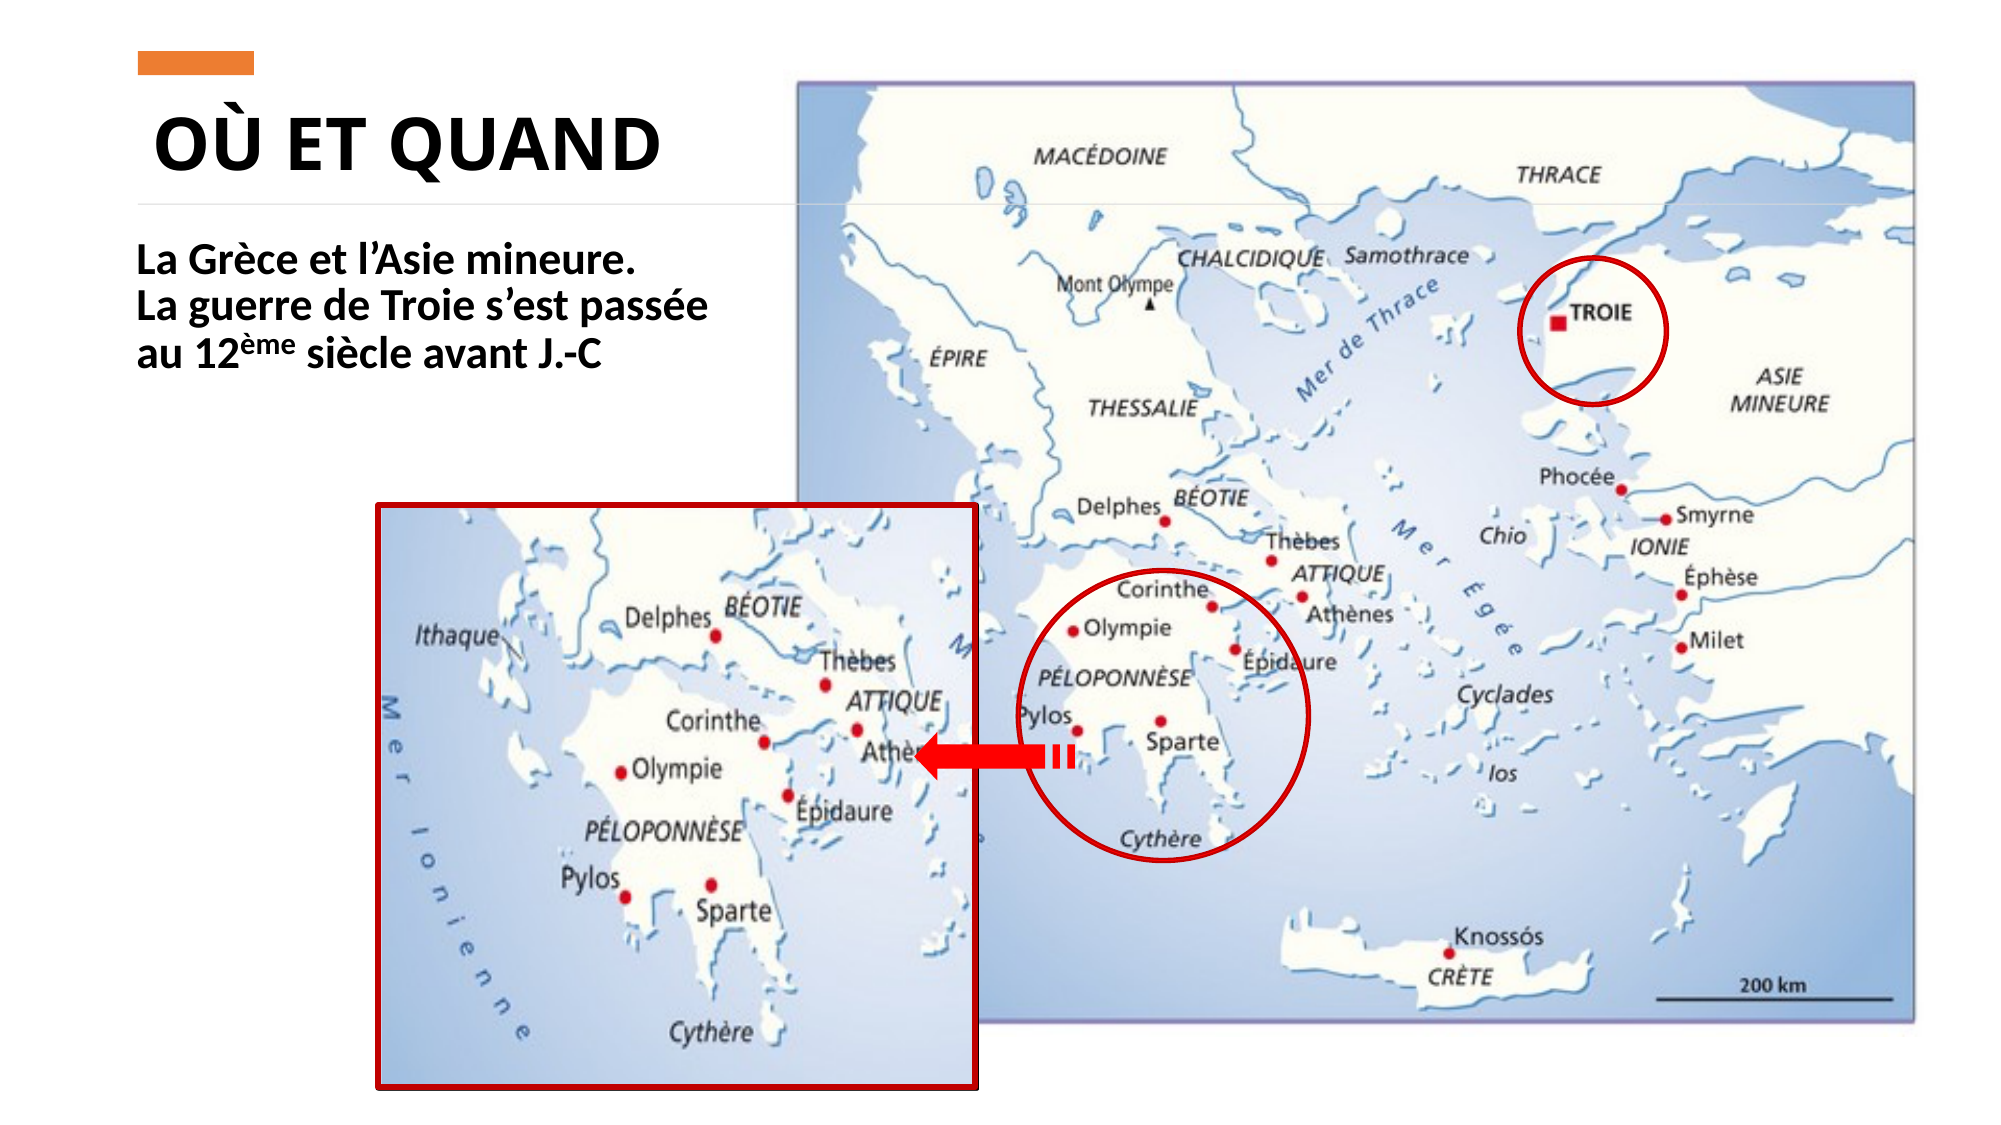

OÙ ET QUAND
La Grèce et l’Asie mineure.
La guerre de Troie s’est passée au 12ème siècle avant J.-C